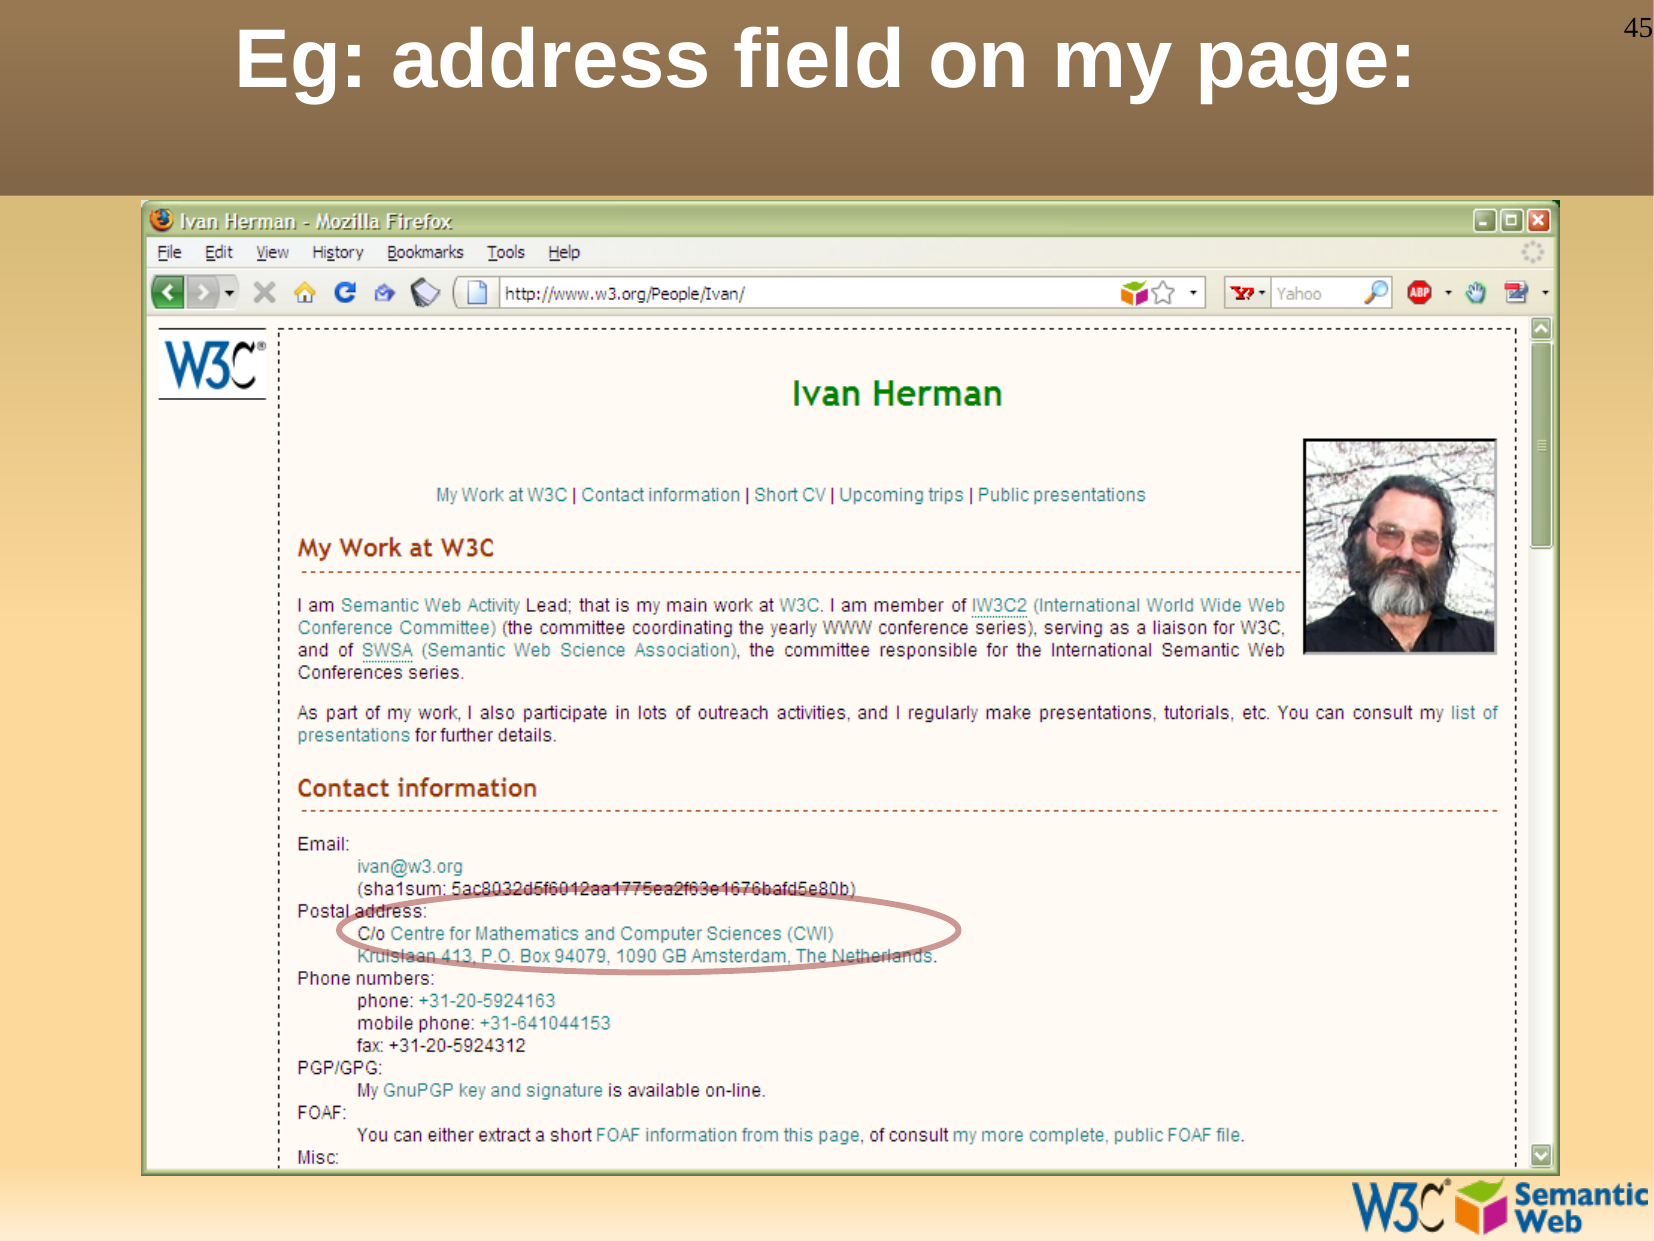

# Eg: address field on my page:
45